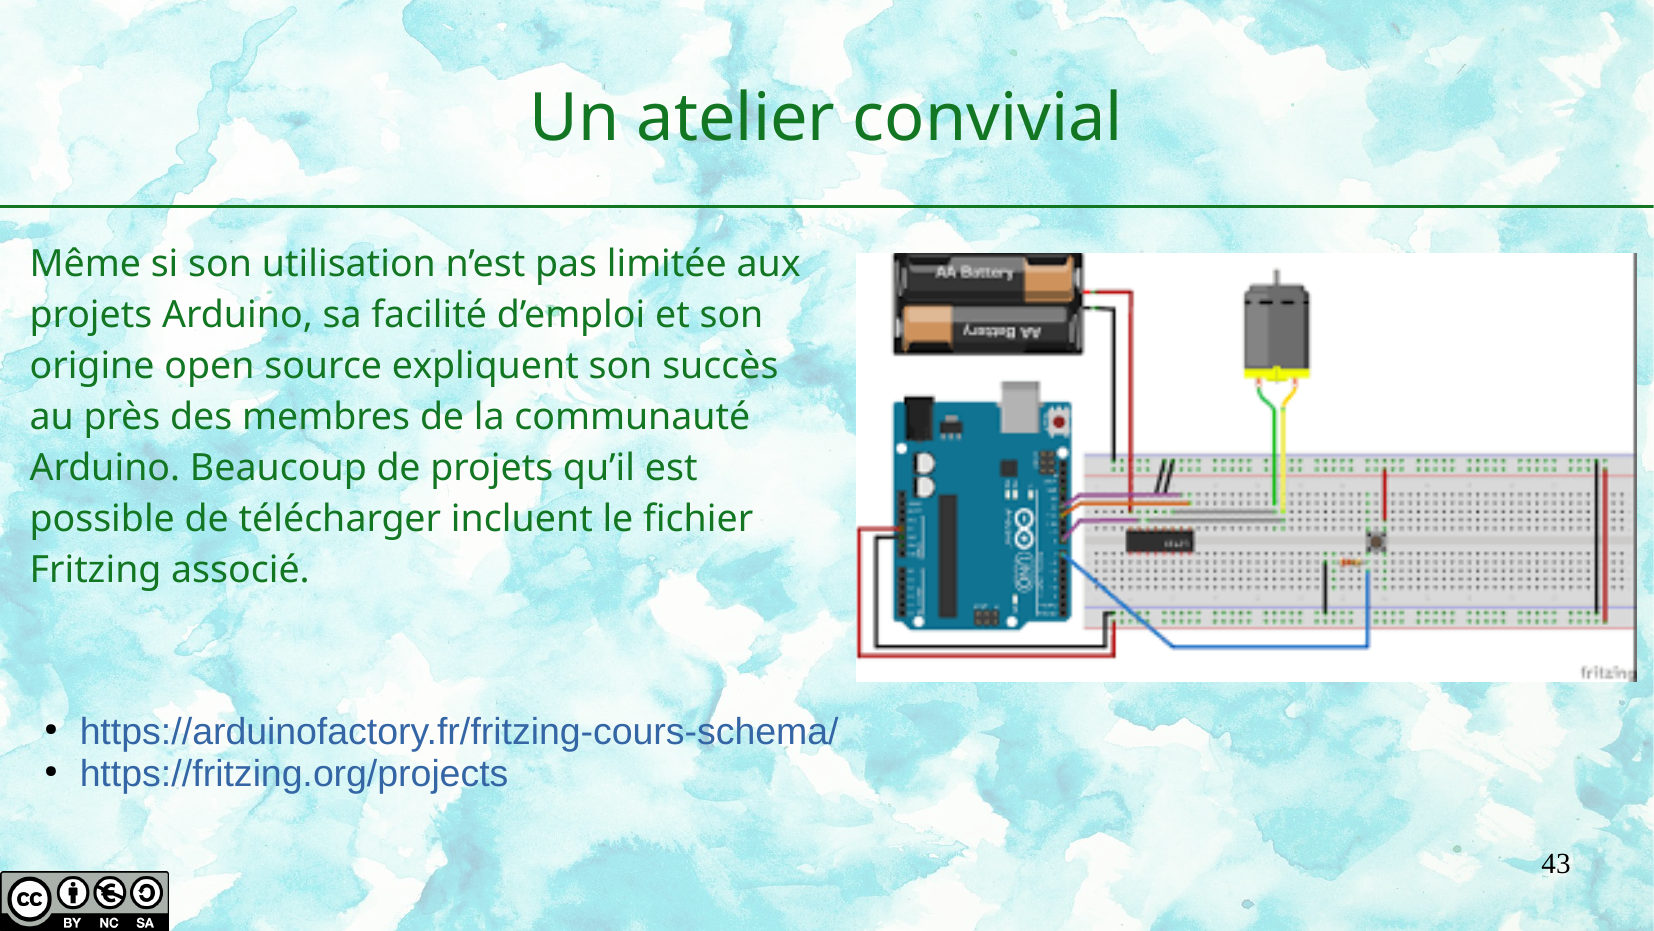

# Un atelier convivial
Même si son utilisation n’est pas limitée aux projets Arduino, sa facilité d’emploi et son origine open source expliquent son succès au près des membres de la communauté Arduino. Beaucoup de projets qu’il est possible de télécharger incluent le fichier Fritzing associé.
https://arduinofactory.fr/fritzing-cours-schema/
https://fritzing.org/projects
43